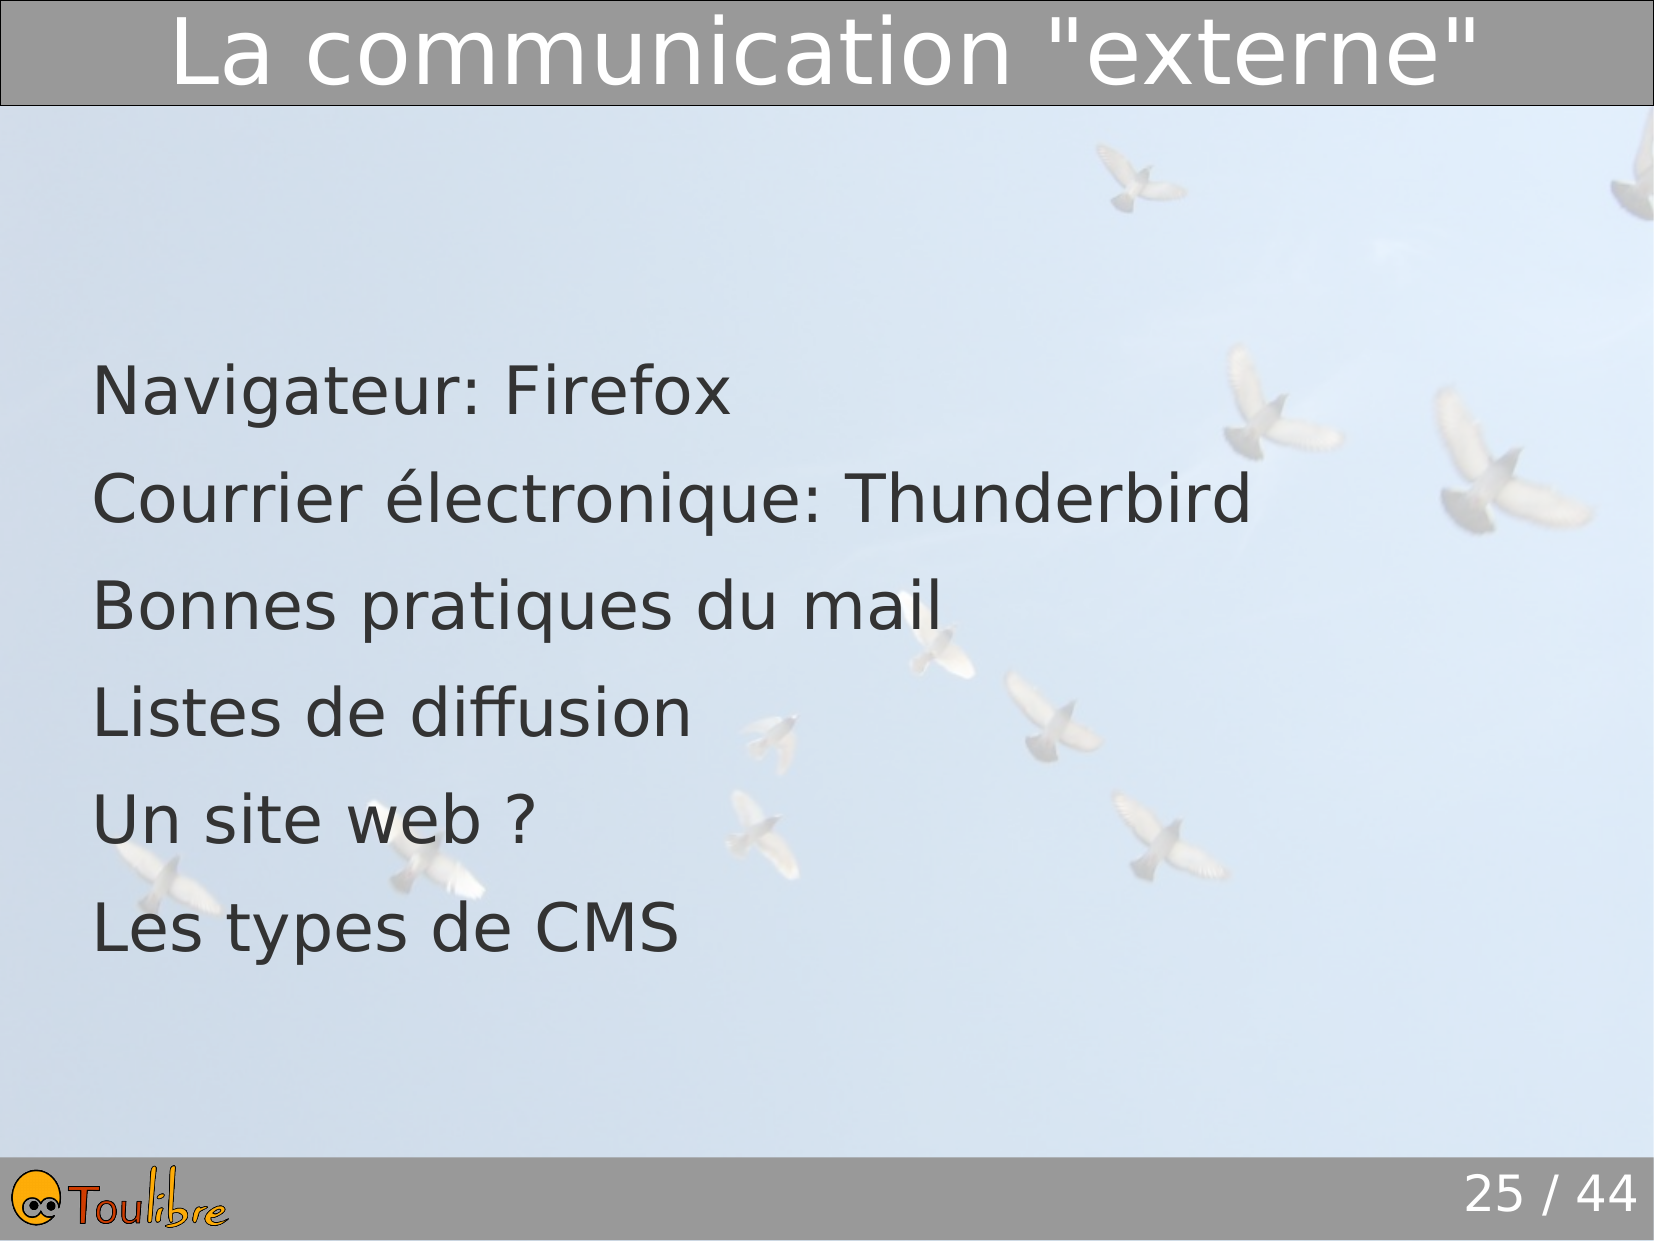

# La communication "externe"
Navigateur: Firefox
Courrier électronique: Thunderbird
Bonnes pratiques du mail
Listes de diffusion
Un site web ?
Les types de CMS